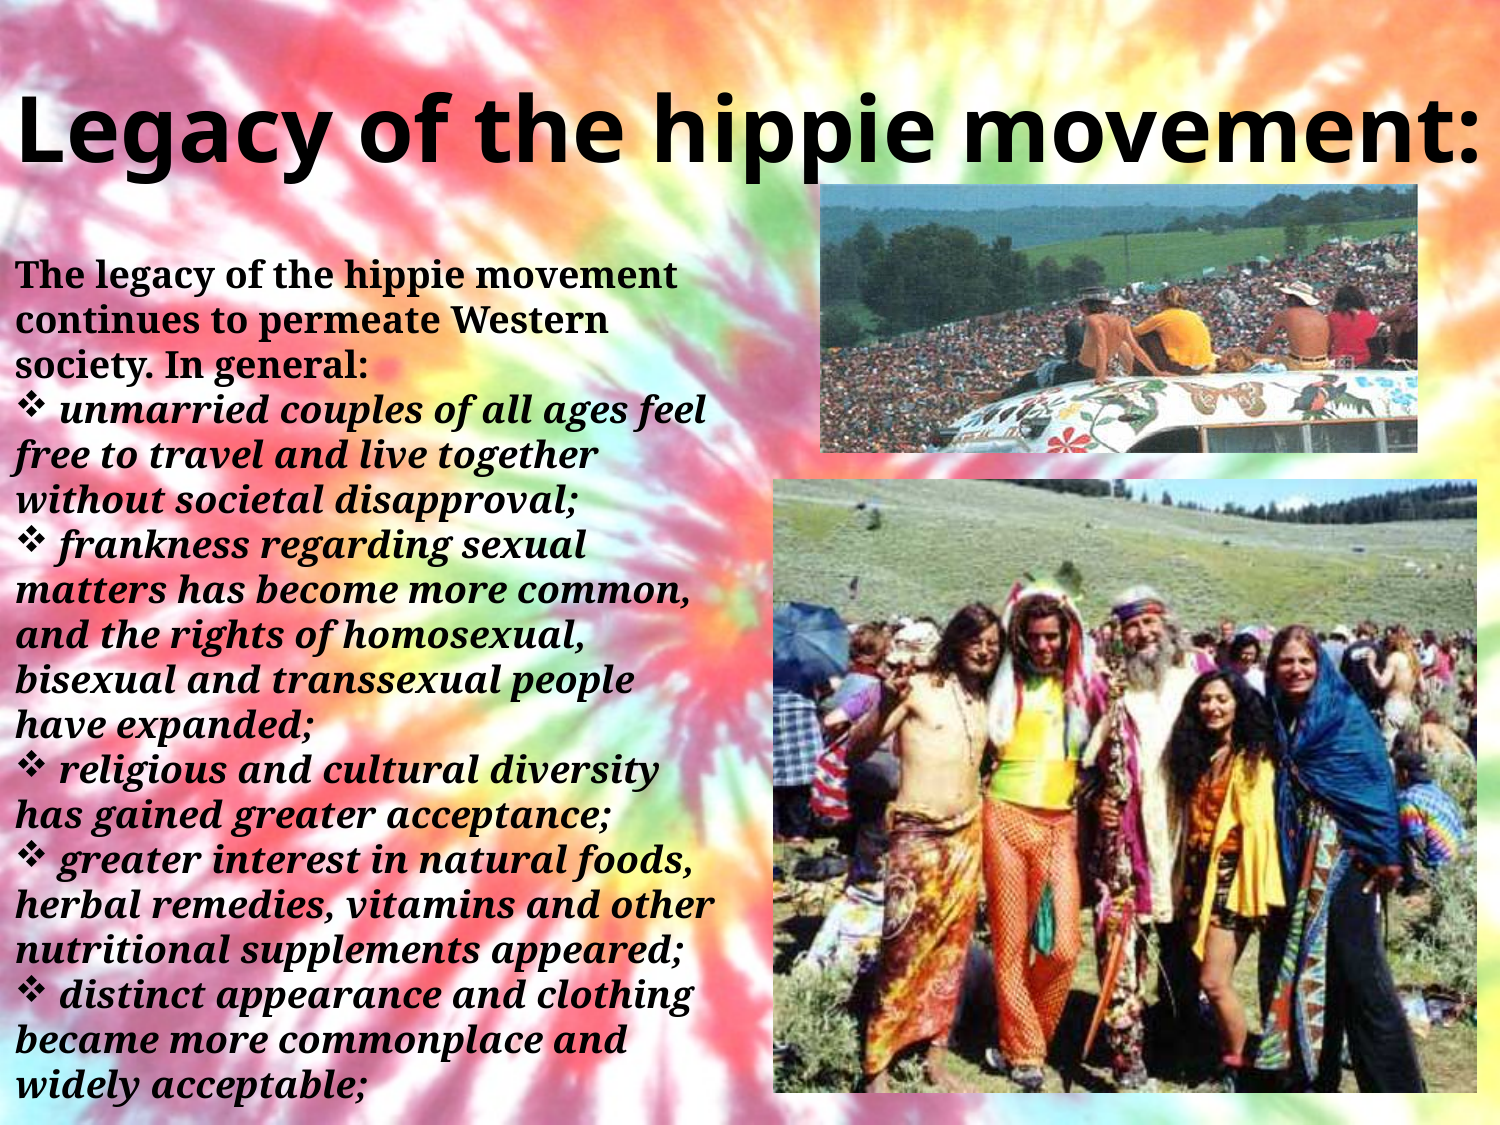

Legacy of the hippie movement:
The legacy of the hippie movement continues to permeate Western society. In general:
 unmarried couples of all ages feel free to travel and live together without societal disapproval;
 frankness regarding sexual matters has become more common, and the rights of homosexual, bisexual and transsexual people have expanded;
 religious and cultural diversity has gained greater acceptance;
 greater interest in natural foods, herbal remedies, vitamins and other nutritional supplements appeared;
 distinct appearance and clothing became more commonplace and widely acceptable;